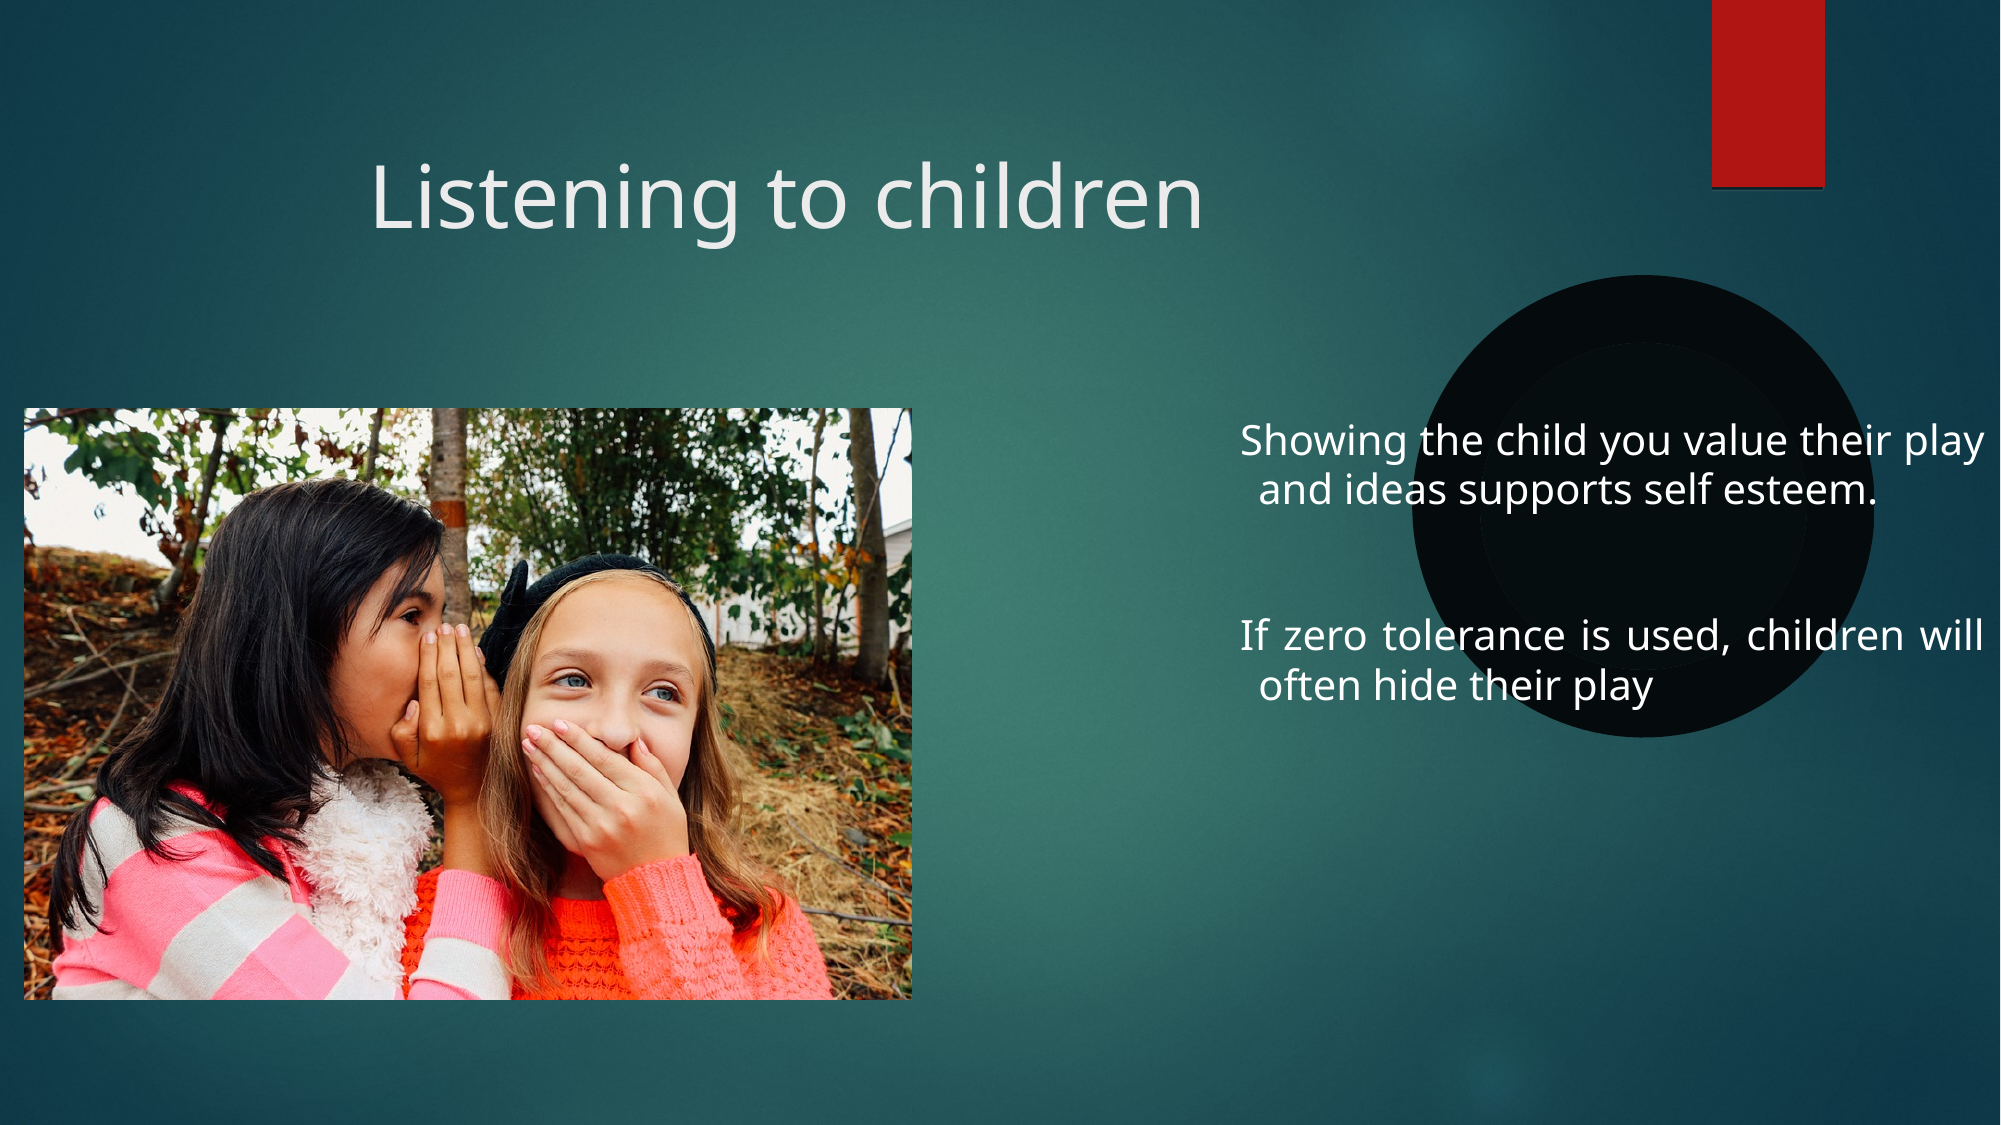

# Listening to children
Showing the child you value their play and ideas supports self esteem.
If zero tolerance is used, children will often hide their play